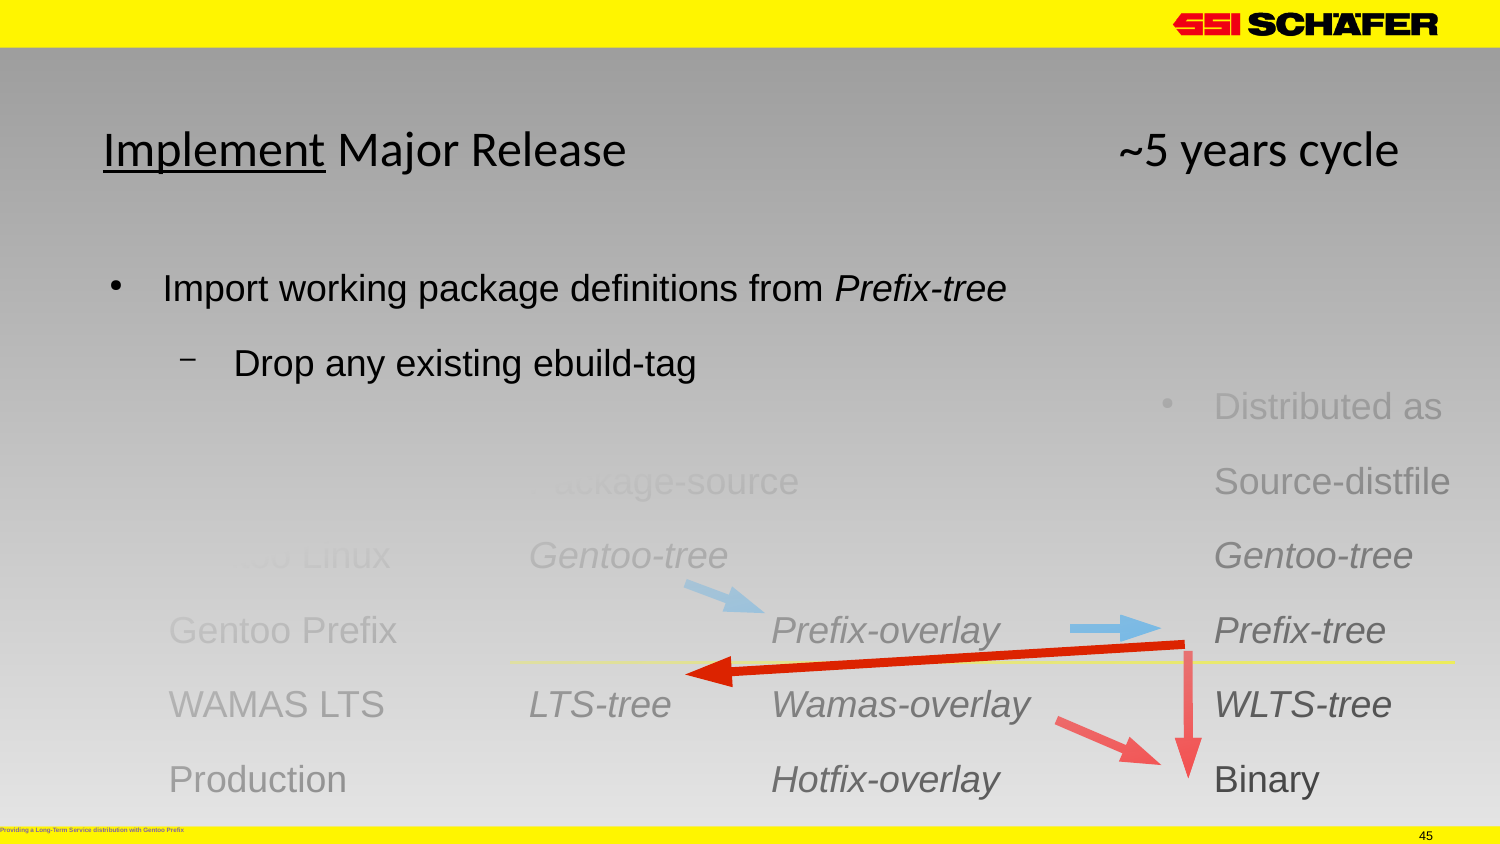

Providing a Long-Term Service distribution with Gentoo Prefix
 Implement Major Release
~5 years cycle
Import working package definitions from Prefix-tree
Drop any existing ebuild-tag
# Responsibility
Upstream
Gentoo Linux
Gentoo Prefix
WAMAS LTS
Production
Package-source
Gentoo-tree
LTS-tree
Prefix-overlay
Wamas-overlay
Hotfix-overlay
Distributed as
Source-distfile
Gentoo-tree
Prefix-tree
WLTS-tree
Binary
© 2015 SSI Schäfer